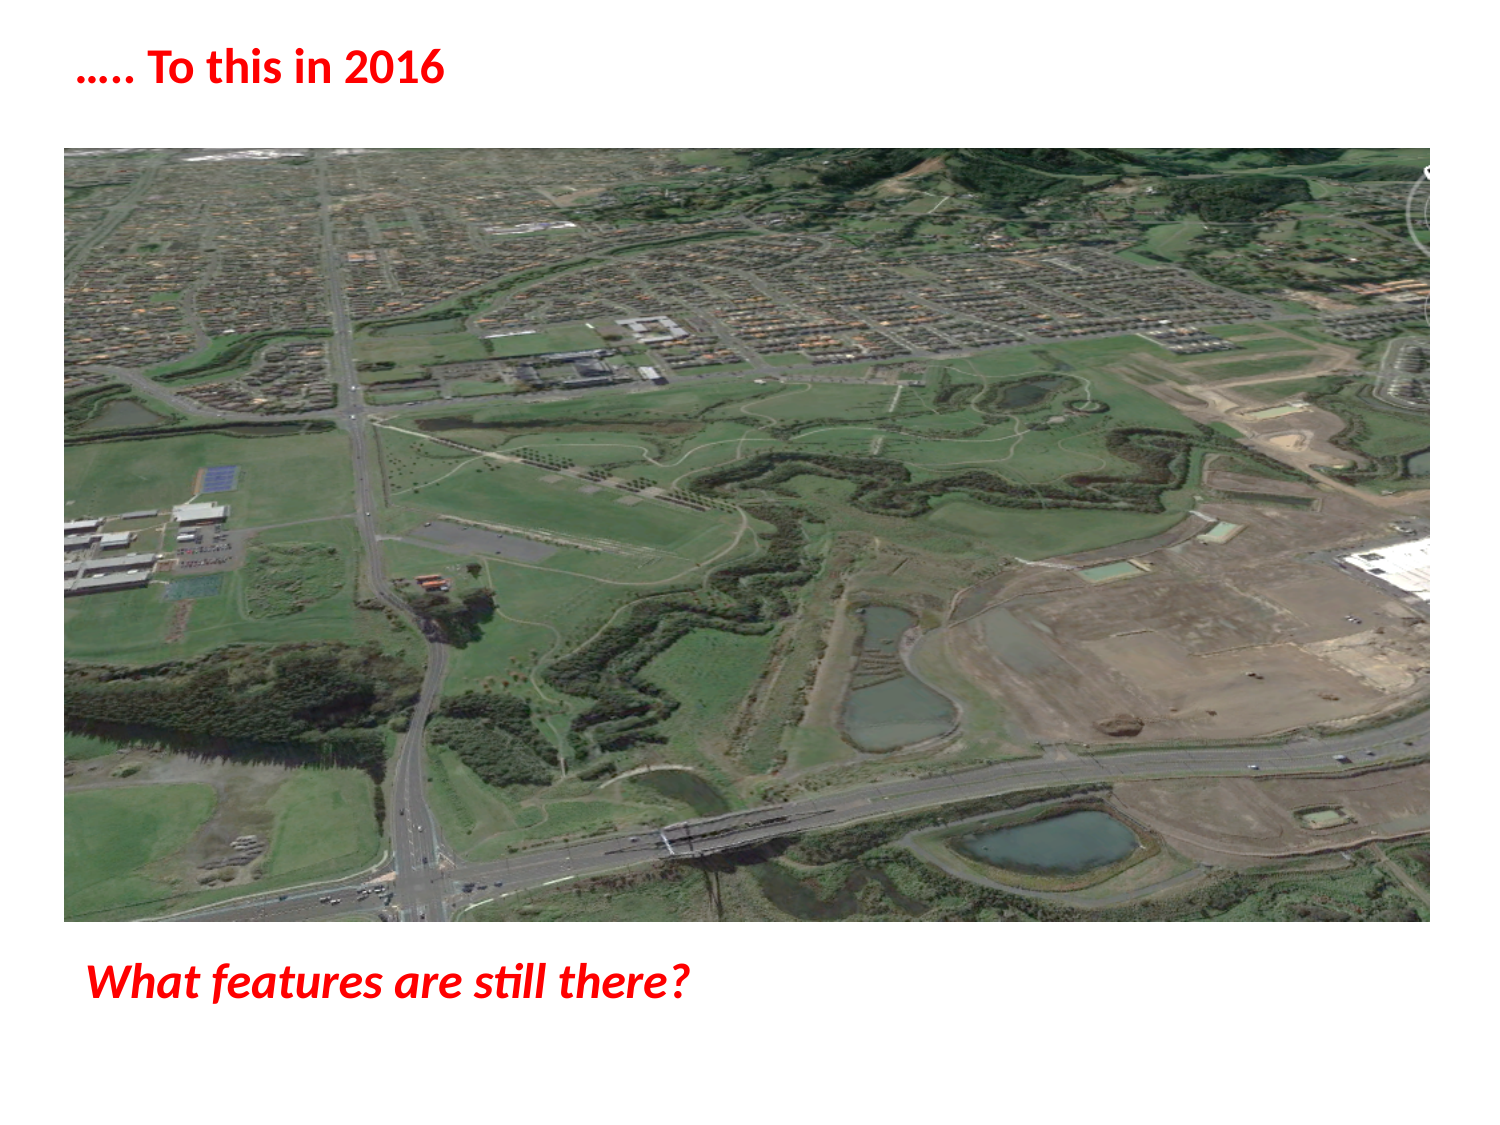

….. To this in 2016
What features are still there?